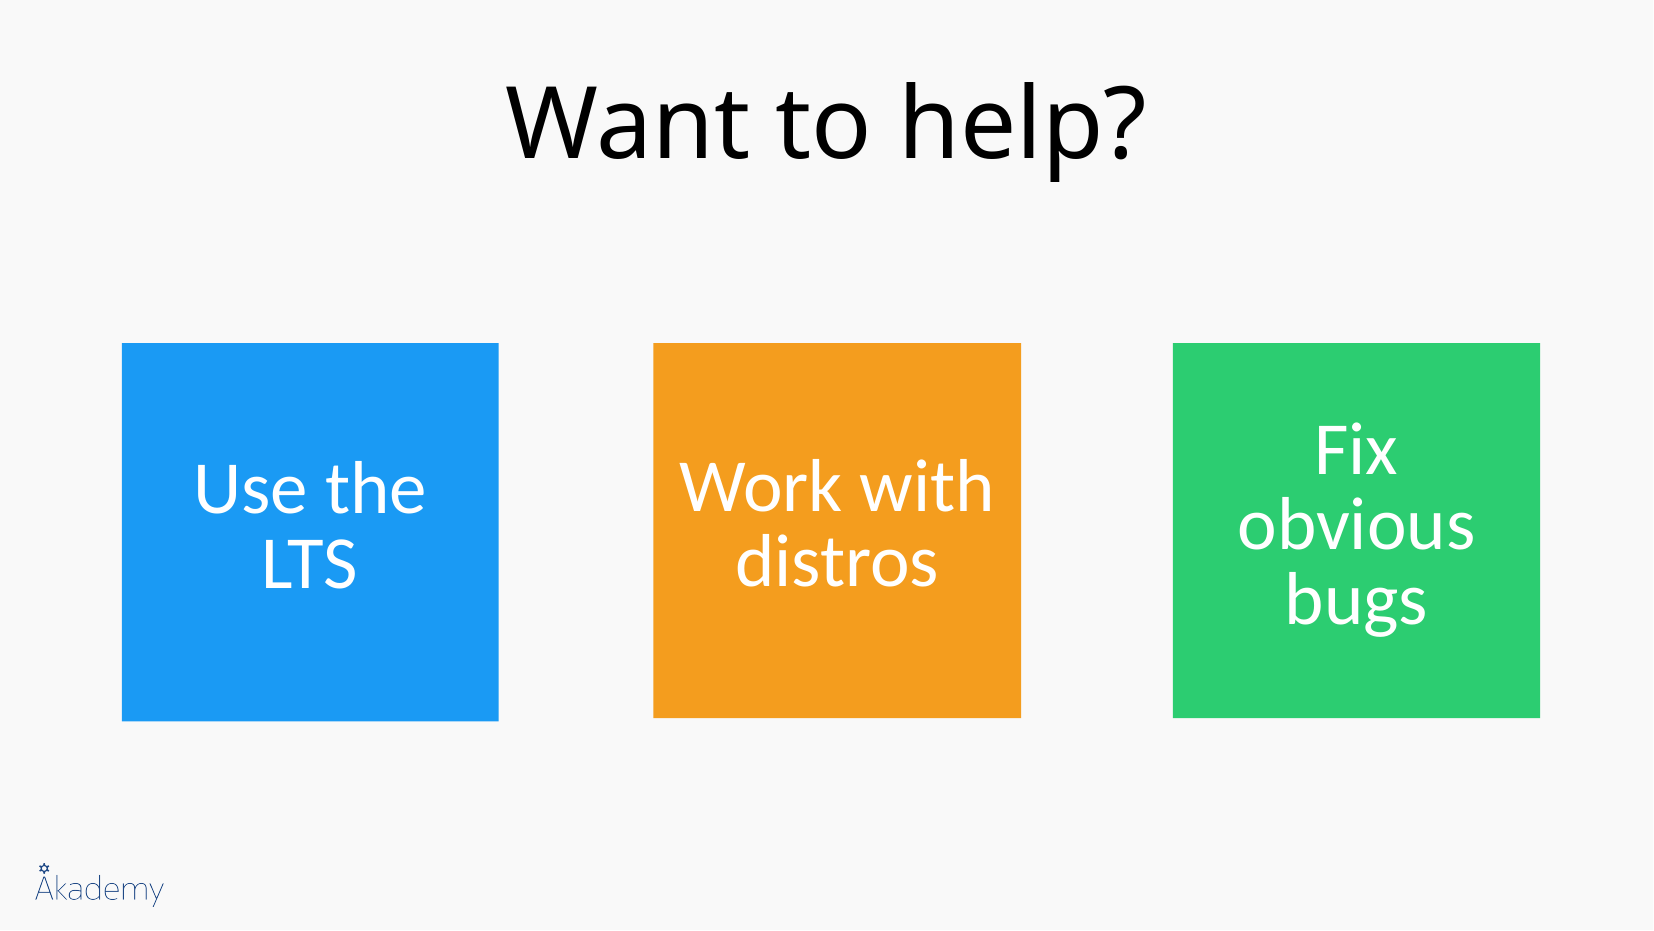

Want to help?
Use the LTS
Work with distros
Fix obvious bugs